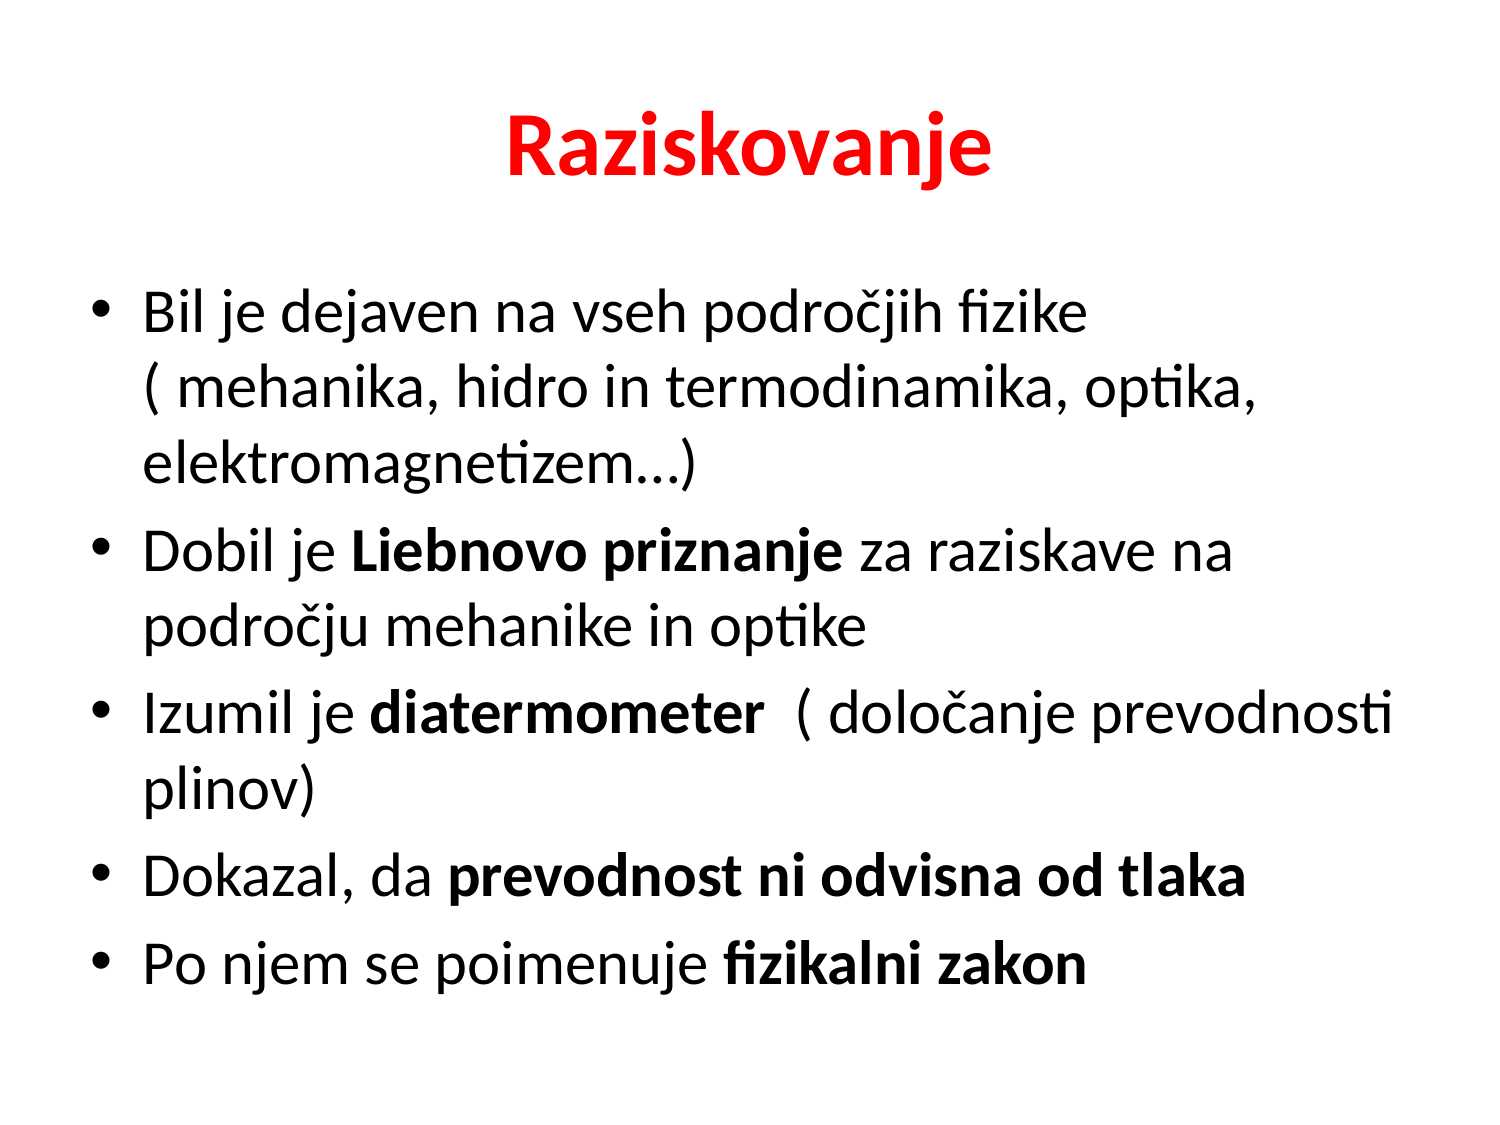

# Raziskovanje
Bil je dejaven na vseh področjih fizike ( mehanika, hidro in termodinamika, optika, elektromagnetizem…)
Dobil je Liebnovo priznanje za raziskave na področju mehanike in optike
Izumil je diatermometer ( določanje prevodnosti plinov)
Dokazal, da prevodnost ni odvisna od tlaka
Po njem se poimenuje fizikalni zakon